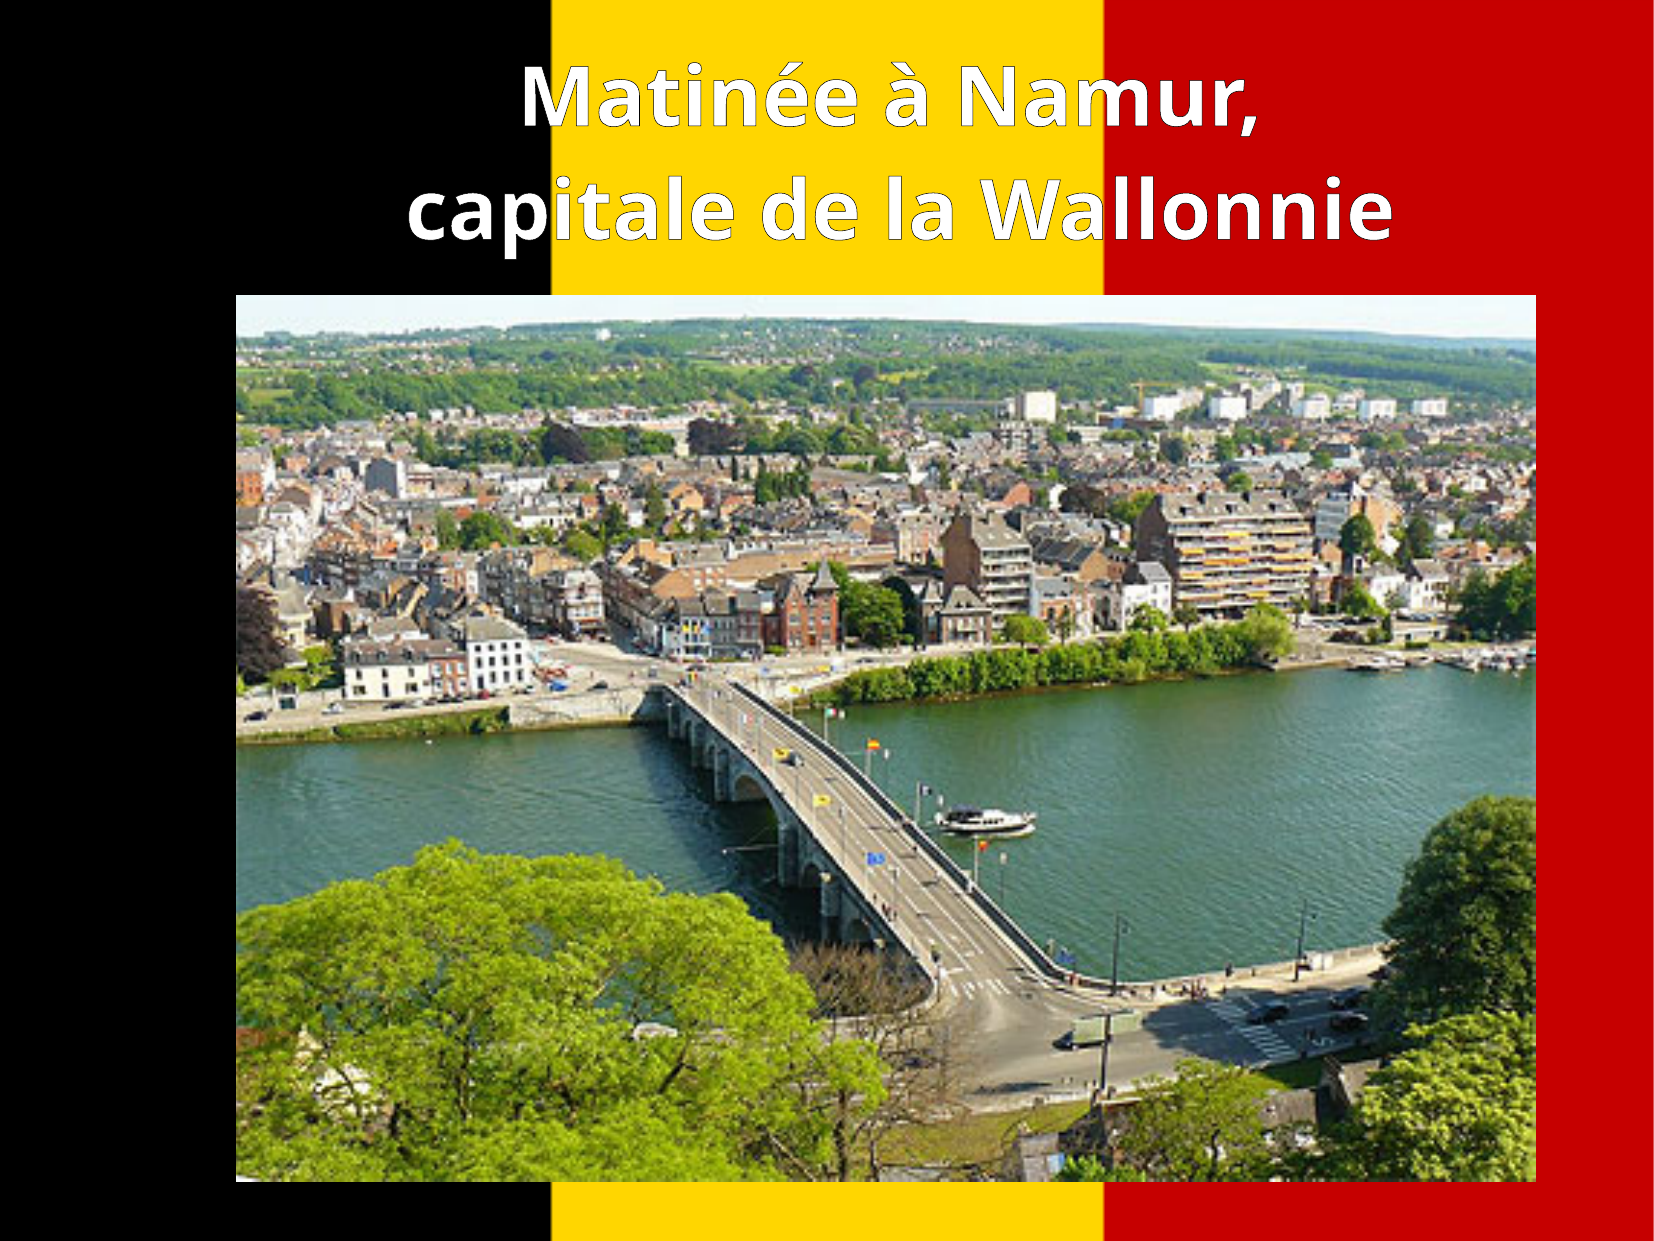

Matinée à Namur,
capitale de la Wallonnie